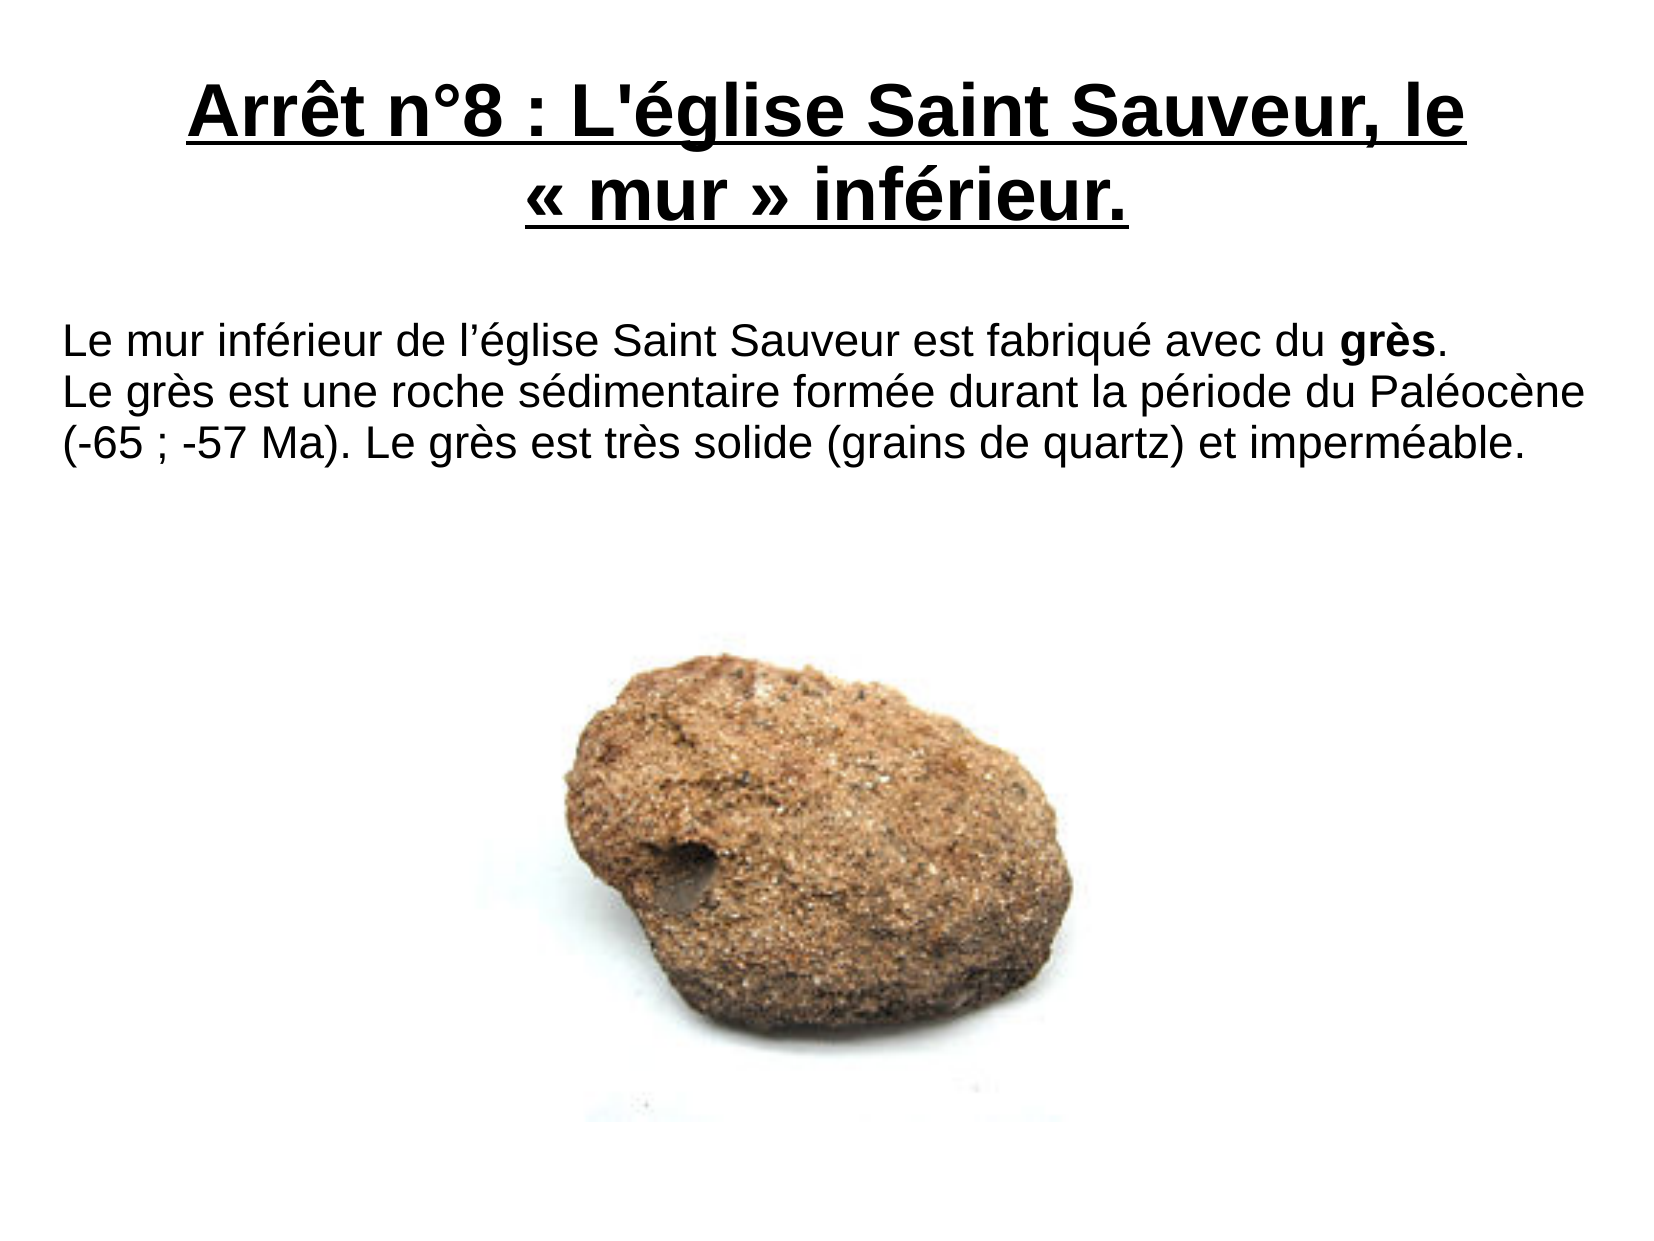

# Arrêt n°8 : L'église Saint Sauveur, le « mur » inférieur.
Le mur inférieur de l’église Saint Sauveur est fabriqué avec du grès.
Le grès est une roche sédimentaire formée durant la période du Paléocène (-65 ; -57 Ma). Le grès est très solide (grains de quartz) et imperméable.